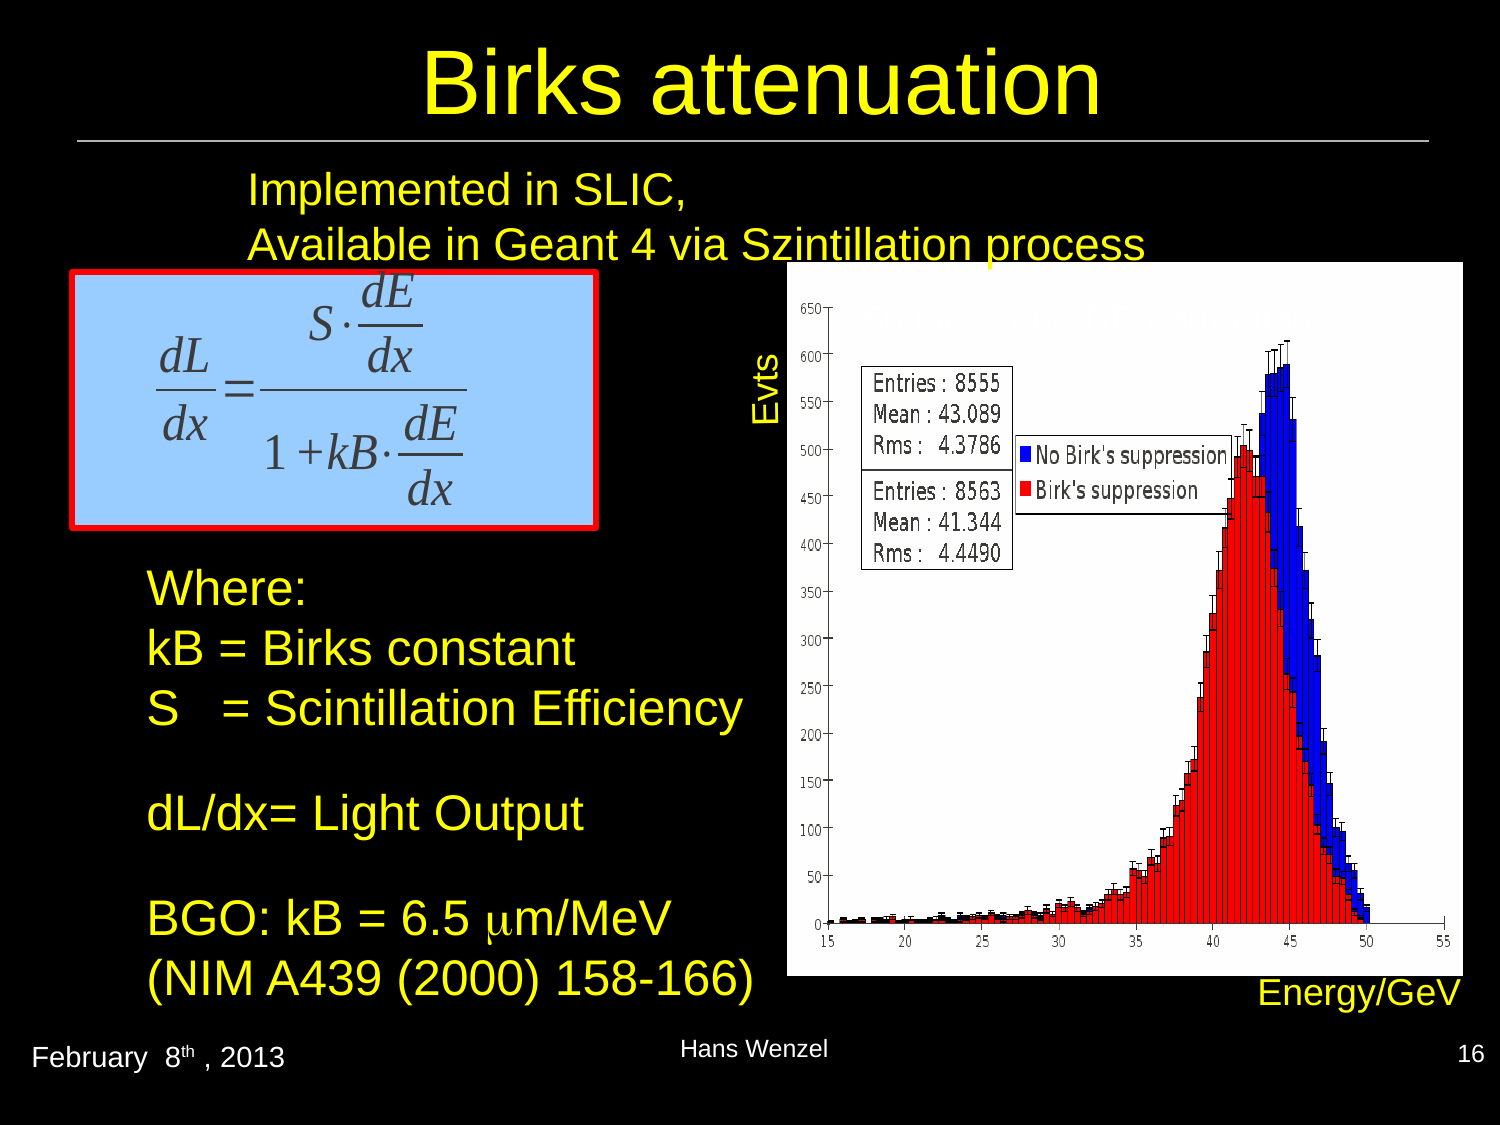

# Birks attenuation
Implemented in SLIC,
Available in Geant 4 via Szintillation process
50 GeV  no DR correction
Evts
Where:
kB = Birks constant
S = Scintillation Efficiency
dL/dx= Light Output
BGO: kB = 6.5 m/MeV
(NIM A439 (2000) 158-166)
Energy/GeV